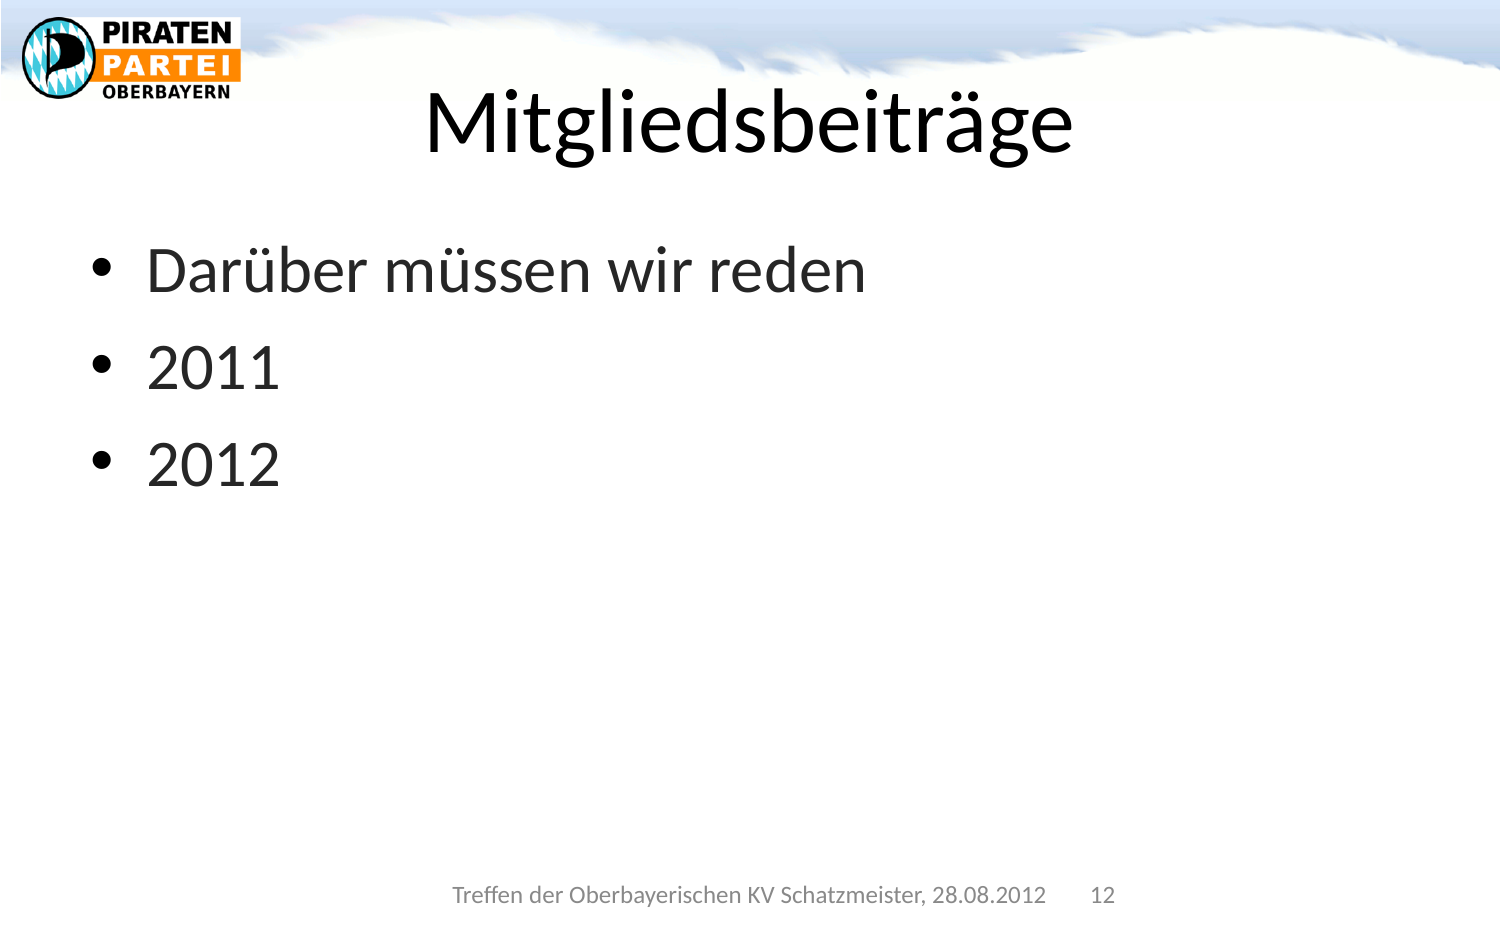

# Mitgliedsbeiträge
Darüber müssen wir reden
2011
2012
Treffen der Oberbayerischen KV Schatzmeister, 28.08.2012